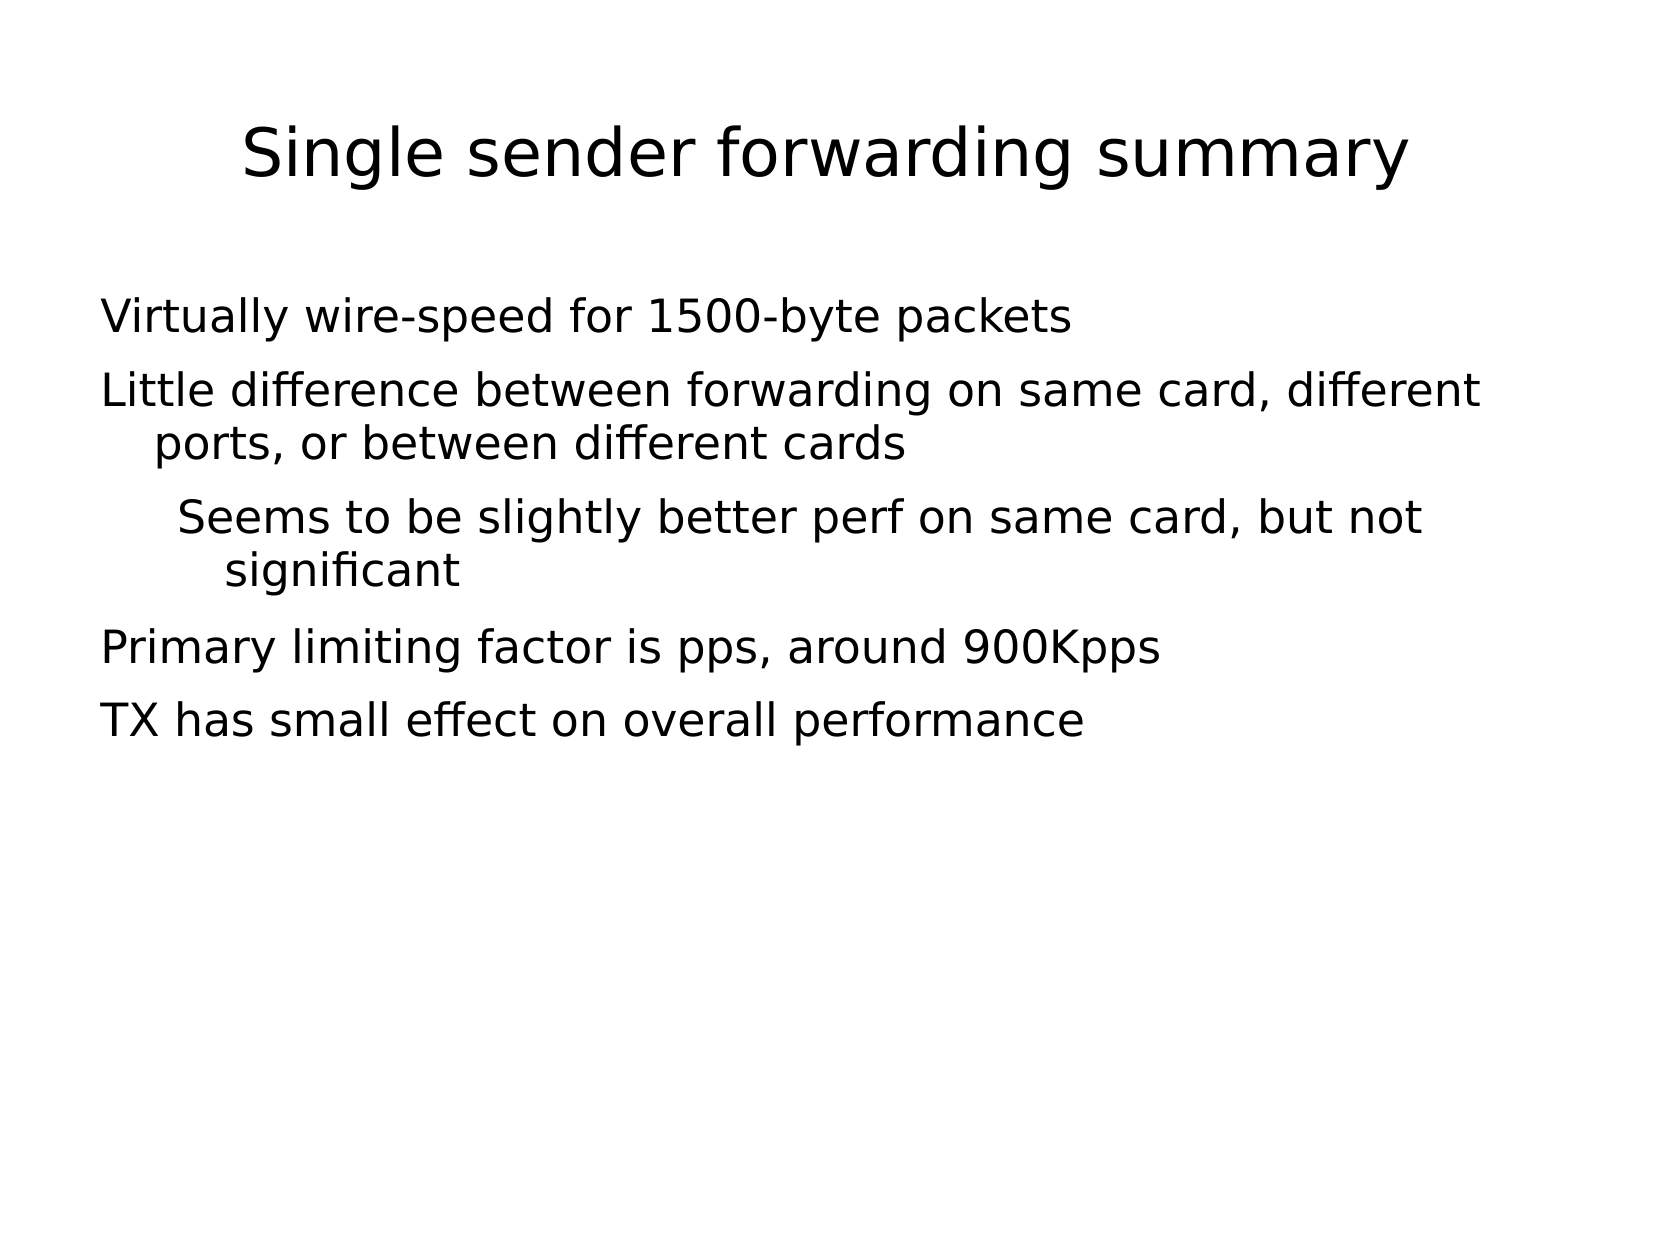

# Single sender forwarding summary
Virtually wire-speed for 1500-byte packets
Little difference between forwarding on same card, different ports, or between different cards
Seems to be slightly better perf on same card, but not significant
Primary limiting factor is pps, around 900Kpps
TX has small effect on overall performance